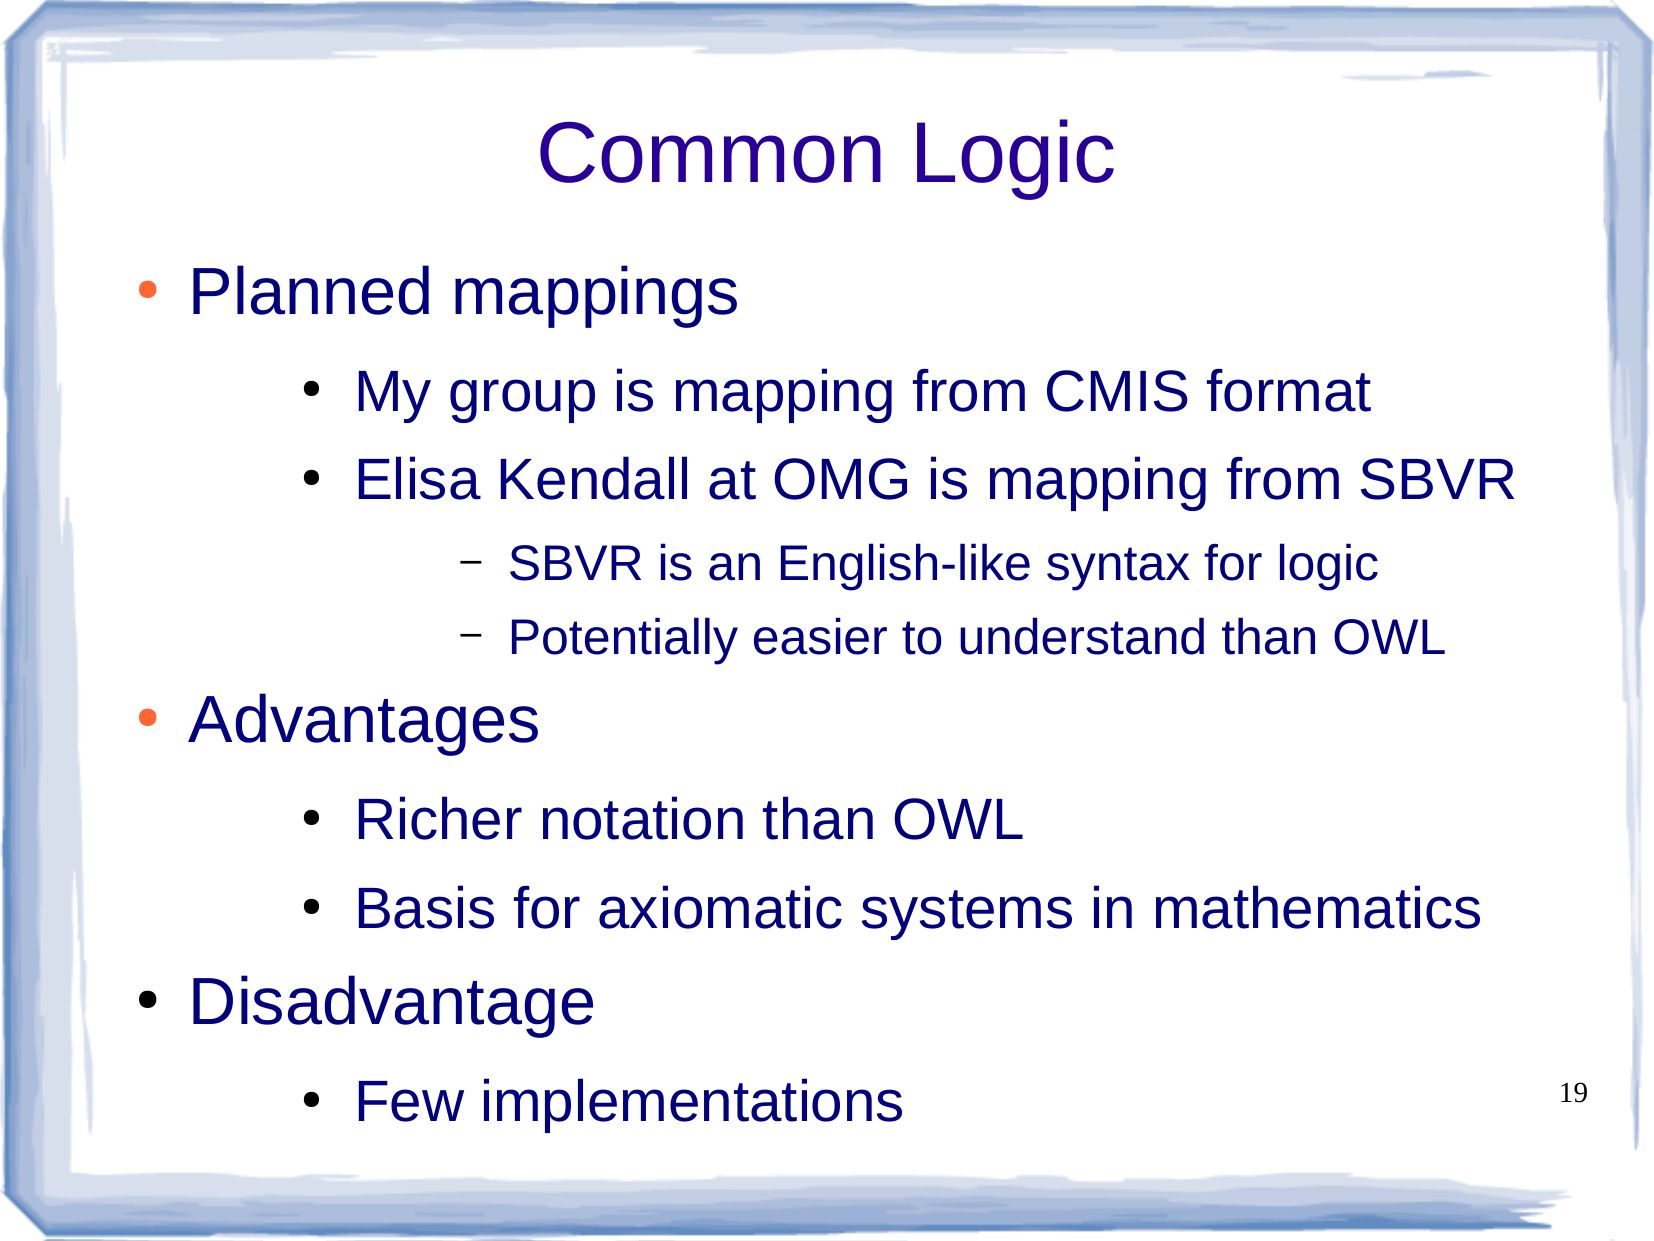

# Common Logic
Planned mappings
My group is mapping from CMIS format
Elisa Kendall at OMG is mapping from SBVR
SBVR is an English-like syntax for logic
Potentially easier to understand than OWL
Advantages
Richer notation than OWL
Basis for axiomatic systems in mathematics
Disadvantage
Few implementations
19